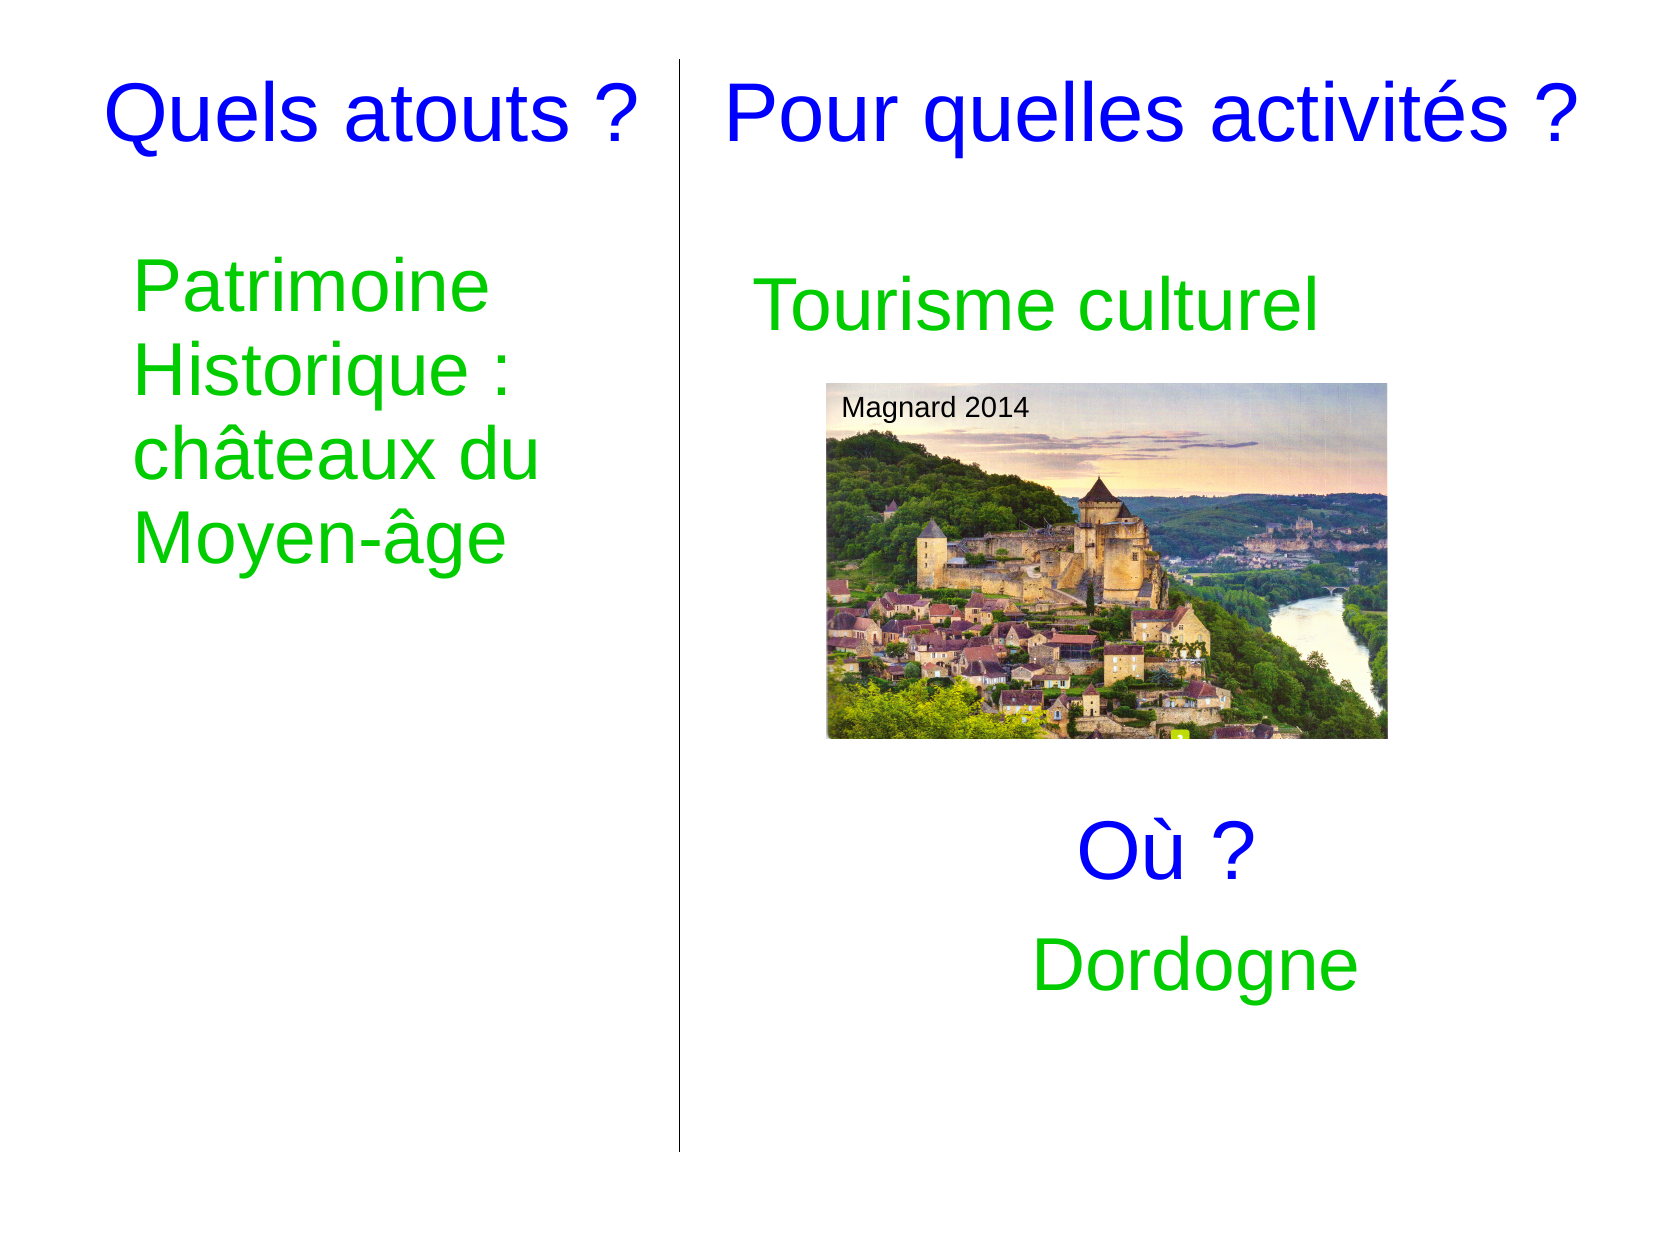

Quels atouts ?
Pour quelles activités ?
Patrimoine
Historique : châteaux du Moyen-âge
Tourisme culturel
Magnard 2014
Où ?
Dordogne